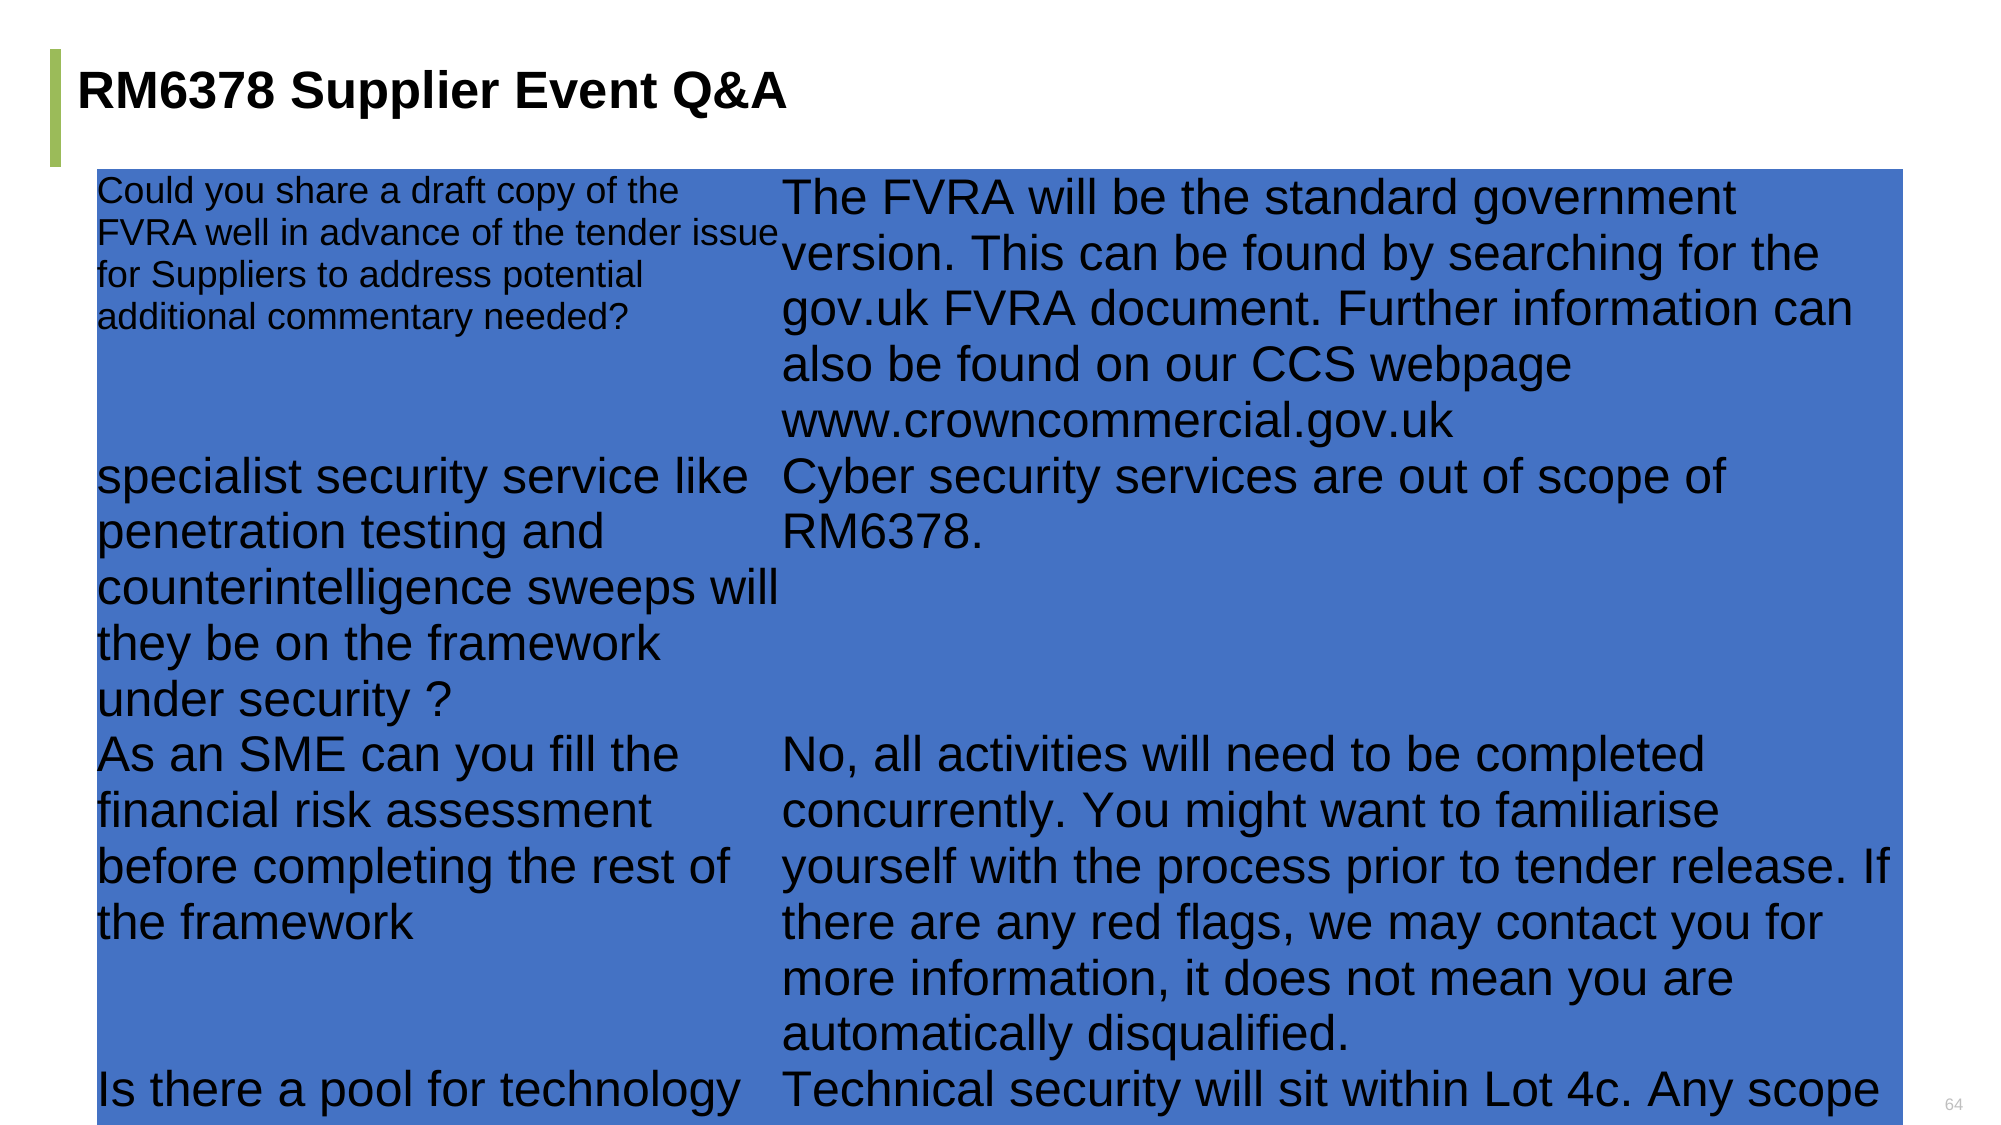

# RM6378 Supplier Event Q&A
| Could you share a draft copy of the FVRA well in advance of the tender issue for Suppliers to address potential additional commentary needed? | The FVRA will be the standard government version. This can be found by searching for the gov.uk FVRA document. Further information can also be found on our CCS webpage www.crowncommercial.gov.uk |
| --- | --- |
| specialist security service like penetration testing and counterintelligence sweeps will they be on the framework under security ? | Cyber security services are out of scope of RM6378. |
| As an SME can you fill the financial risk assessment before completing the rest of the framework | No, all activities will need to be completed concurrently. You might want to familiarise yourself with the process prior to tender release. If there are any red flags, we may contact you for more information, it does not mean you are automatically disqualified. |
| Is there a pool for technology based companies only | Technical security will sit within Lot 4c. Any scope wider than that may be better suited to one of our CCS technology frameworks. |
| If an SME is bidding in partnership or as a JV with other small company - what will be financial analysis and scoring of the ‘company’ be based on? | The standard FVRA will include information on how to deal with that and further information will be included in the guidance. Where applicable, CCS commercial finance team may ask further questions and/or request further information. |
| Will JV’s be allowed for call offs | We currently have a mechanism for forming a consortiums at call off. We are looking at changing this to framework level to make it possible for JV's to get a place on the framework as well as bidding as the separate entities. We are exploring with colleagues internally and will provide further information in due course. |